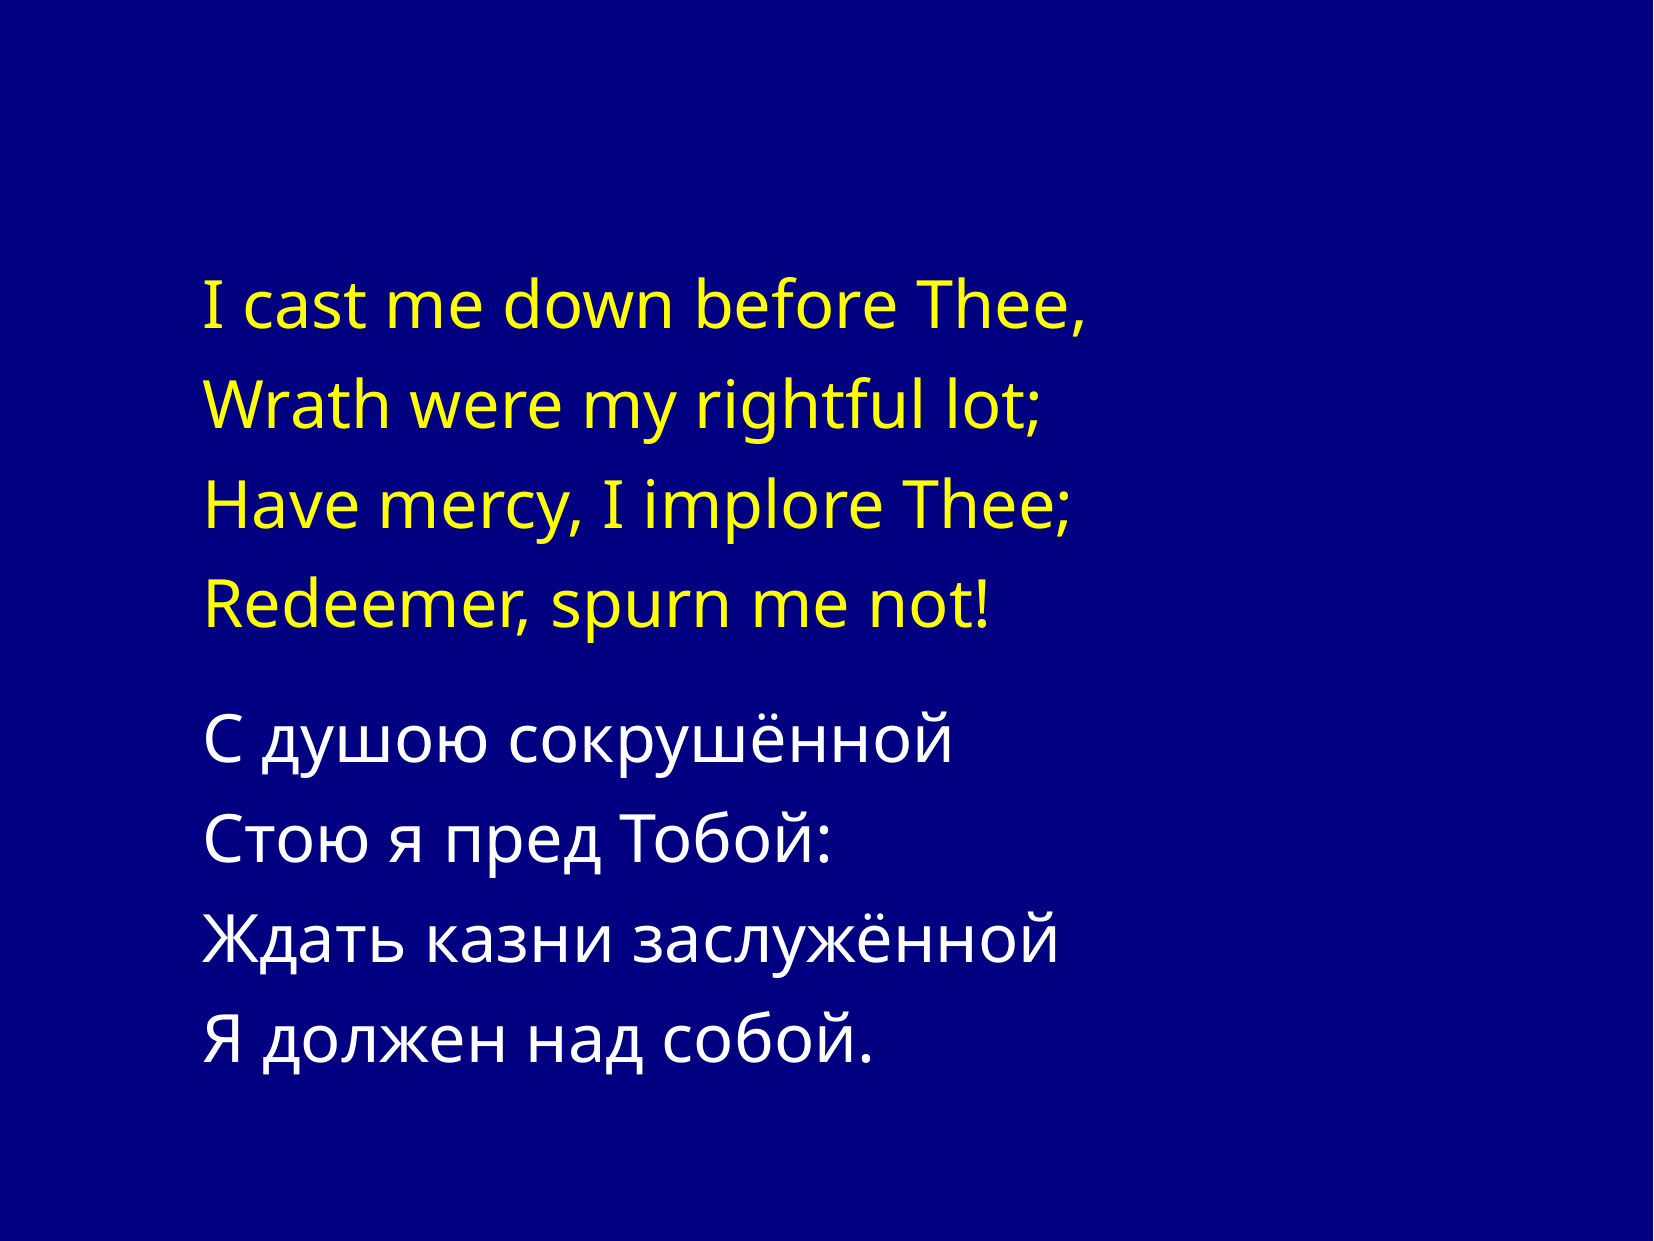

I cast me down before Thee,
	Wrath were my rightful lot;
	Have mercy, I implore Thee;
	Redeemer, spurn me not!
	С душою сокрушённой
	Стою я пред Тобой:
	Ждать казни заслужённой
	Я должен над собой.